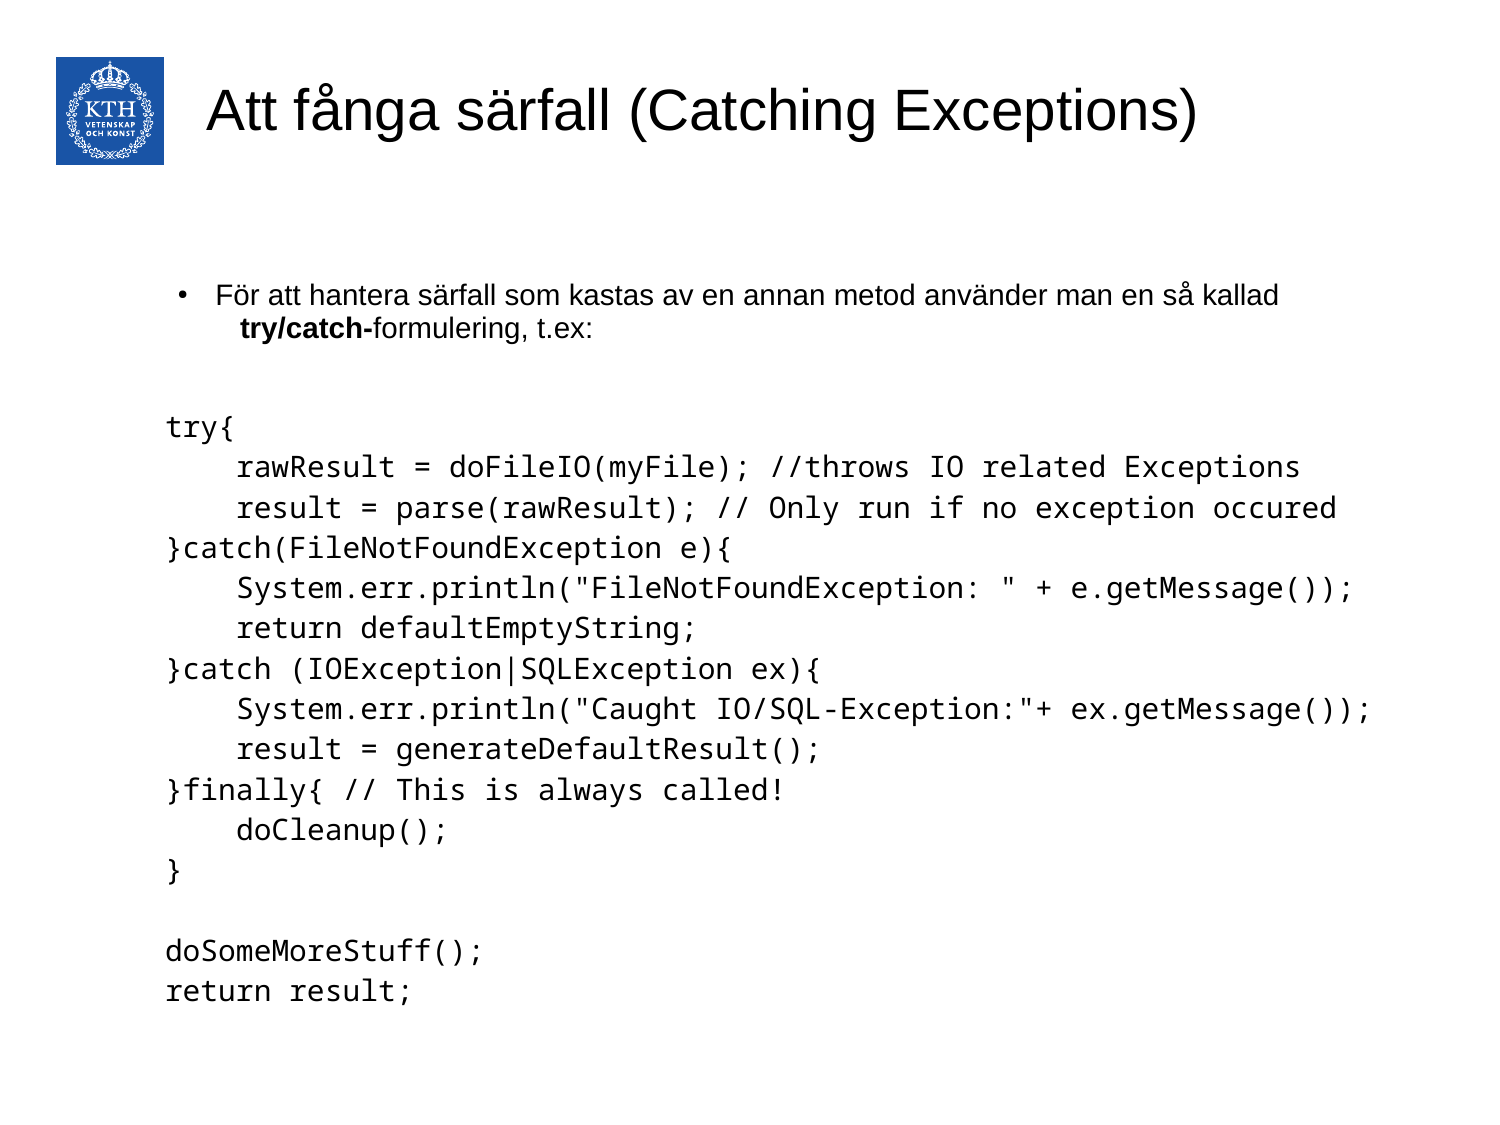

# Att fånga särfall (Catching Exceptions)
För att hantera särfall som kastas av en annan metod använder man en så kallad try/catch-formulering, t.ex:
try{
 rawResult = doFileIO(myFile); //throws IO related Exceptions
 result = parse(rawResult); // Only run if no exception occured
}catch(FileNotFoundException e){
 System.err.println("FileNotFoundException: " + e.getMessage());
 return defaultEmptyString;
}catch (IOException|SQLException ex){
 System.err.println("Caught IO/SQL-Exception:"+ ex.getMessage());
 result = generateDefaultResult();
}finally{ // This is always called!
 doCleanup();
}
doSomeMoreStuff();
return result;